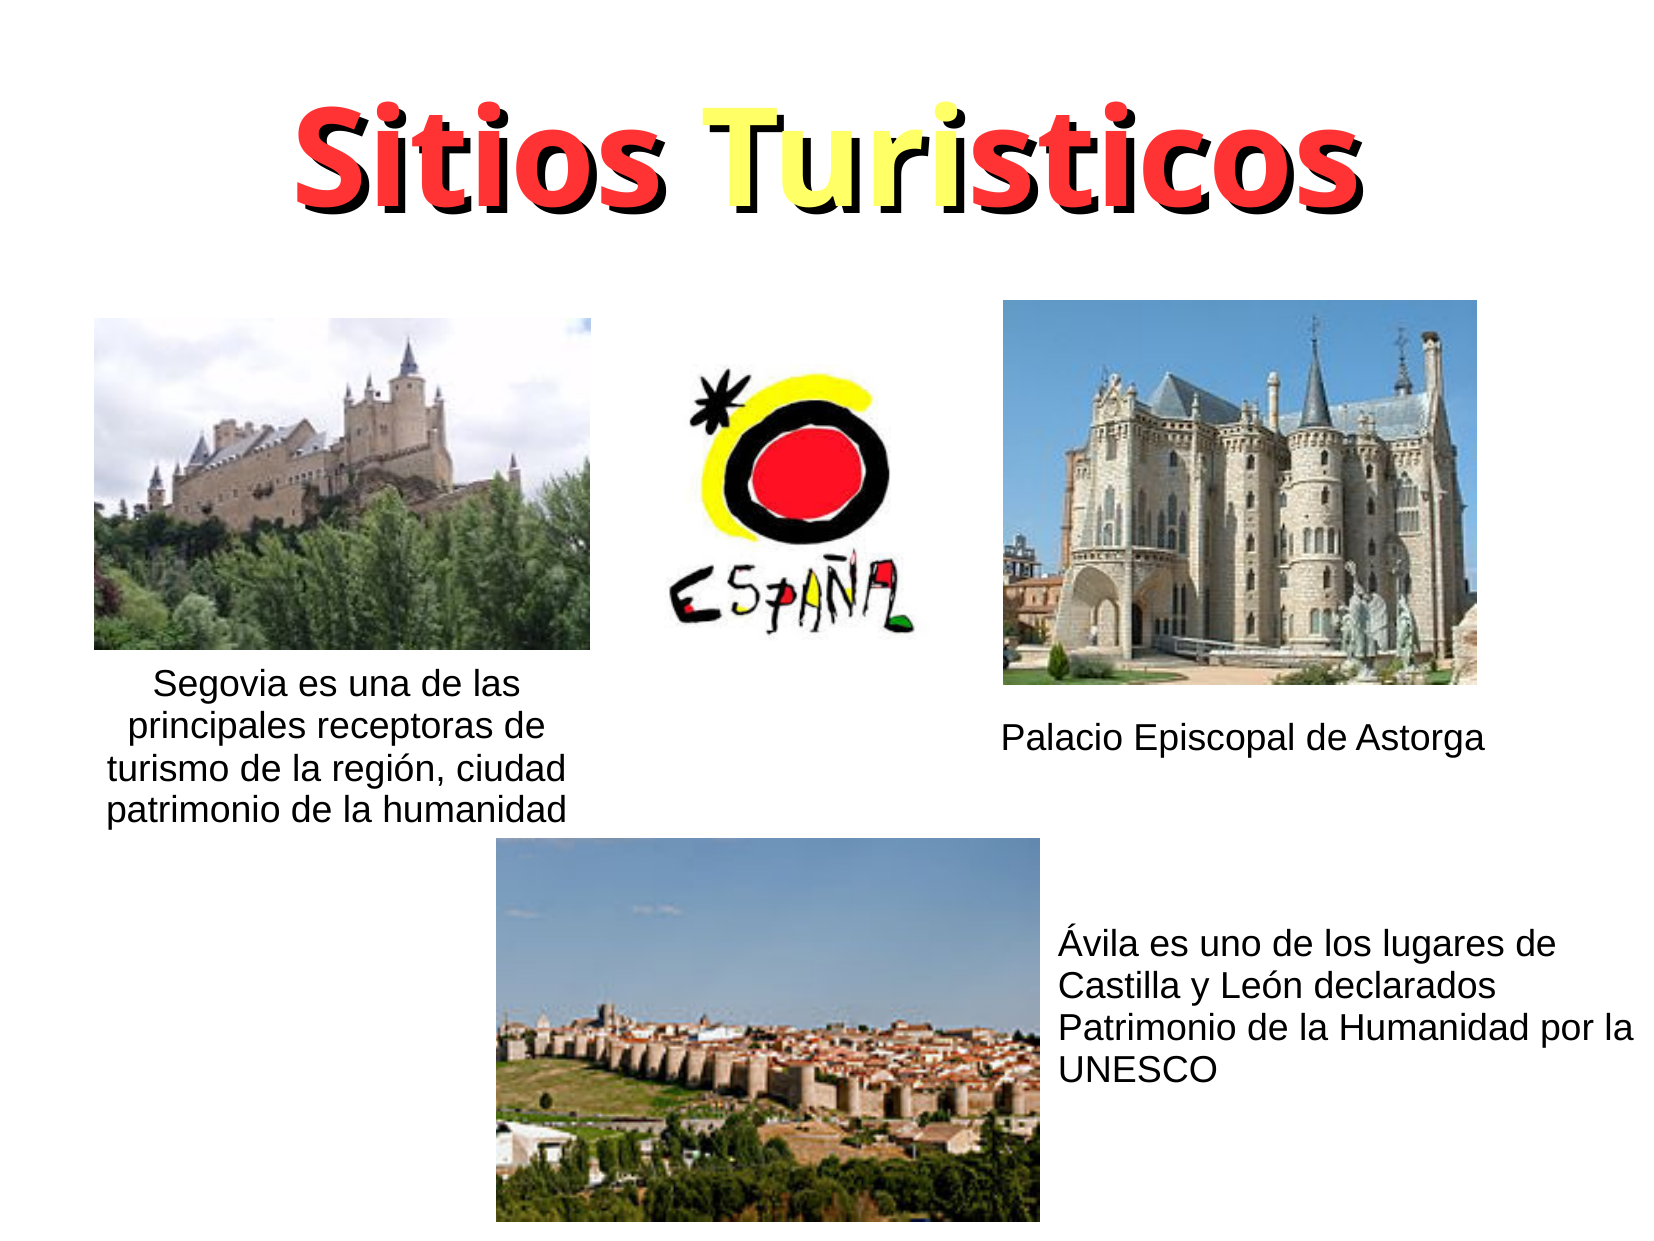

# Sitios Turisticos
Segovia es una de las principales receptoras de turismo de la región, ciudad patrimonio de la humanidad
Palacio Episcopal de Astorga
Ávila es uno de los lugares de Castilla y León declarados Patrimonio de la Humanidad por la UNESCO